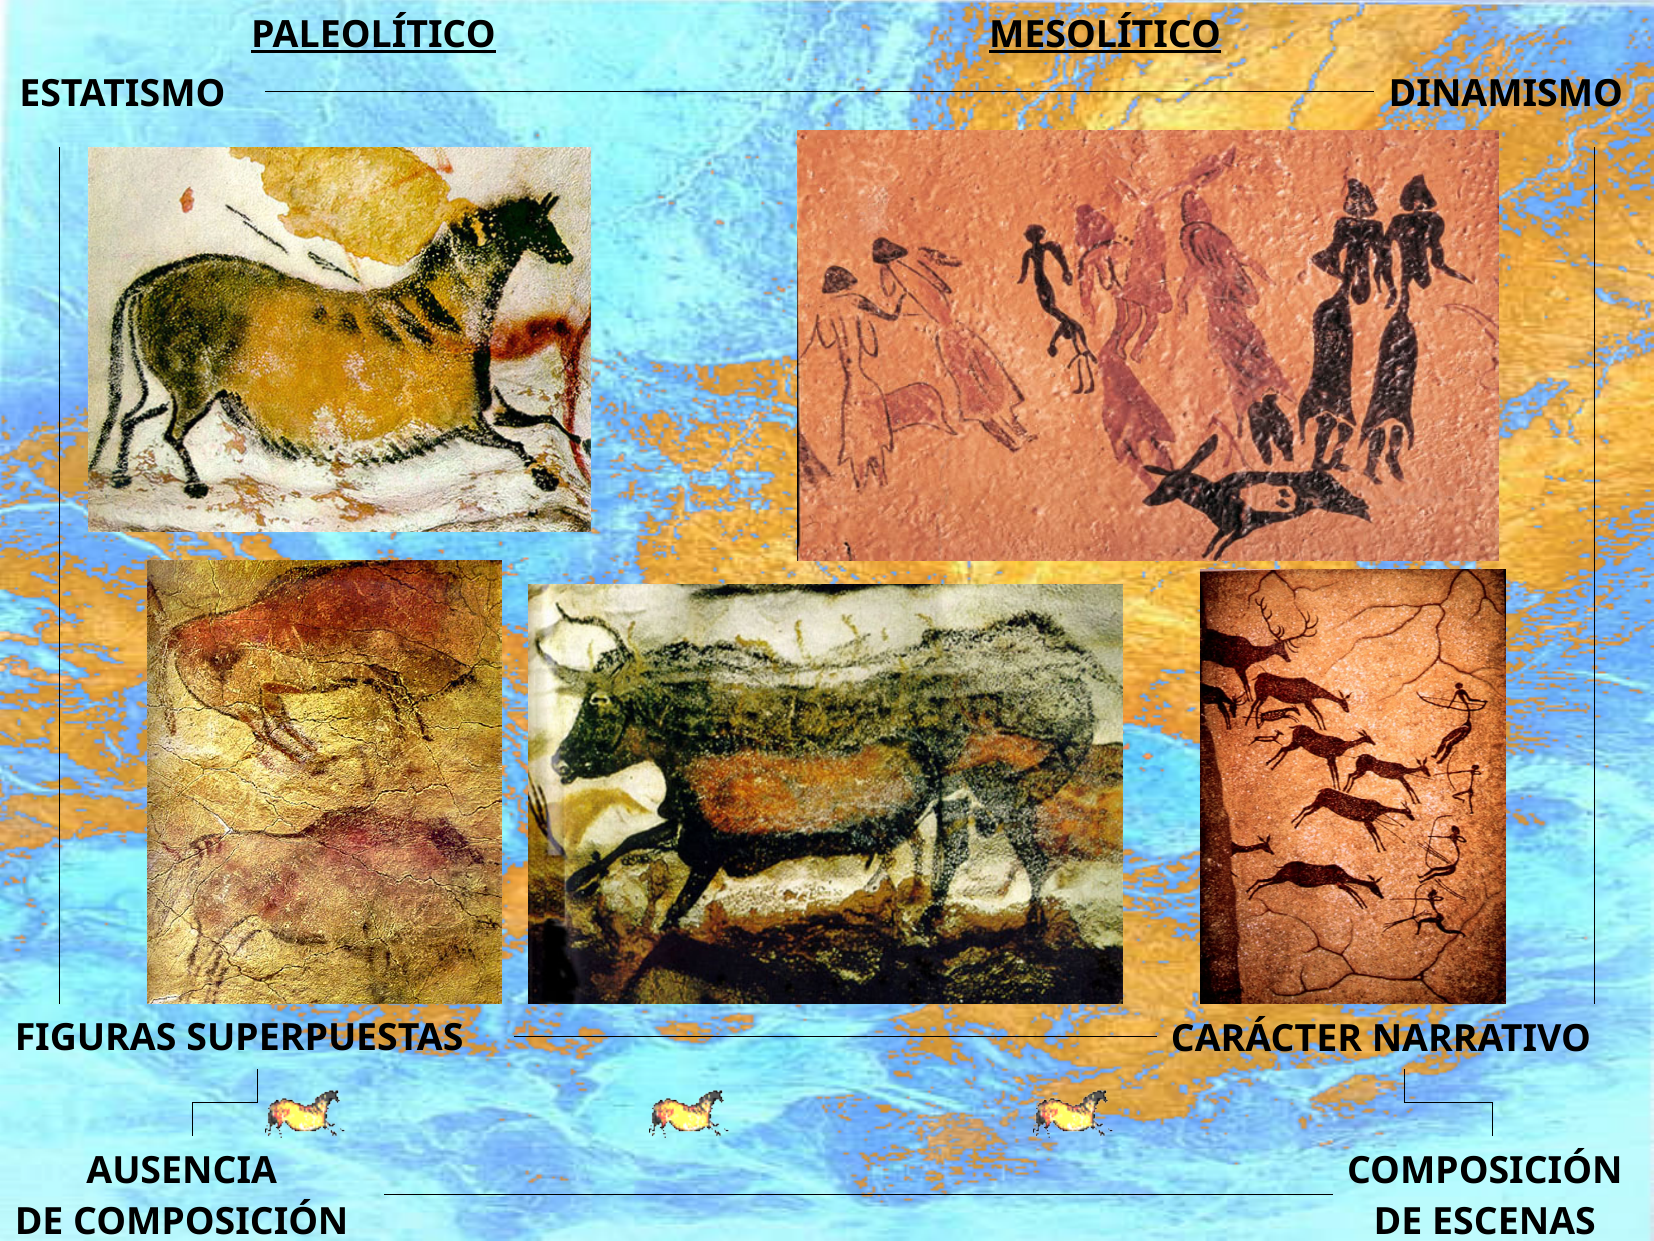

PALEOLÍTICO
MESOLÍTICO
ESTATISMO
DINAMISMO
FIGURAS SUPERPUESTAS
CARÁCTER NARRATIVO
AUSENCIA
DE COMPOSICIÓN
COMPOSICIÓN
DE ESCENAS